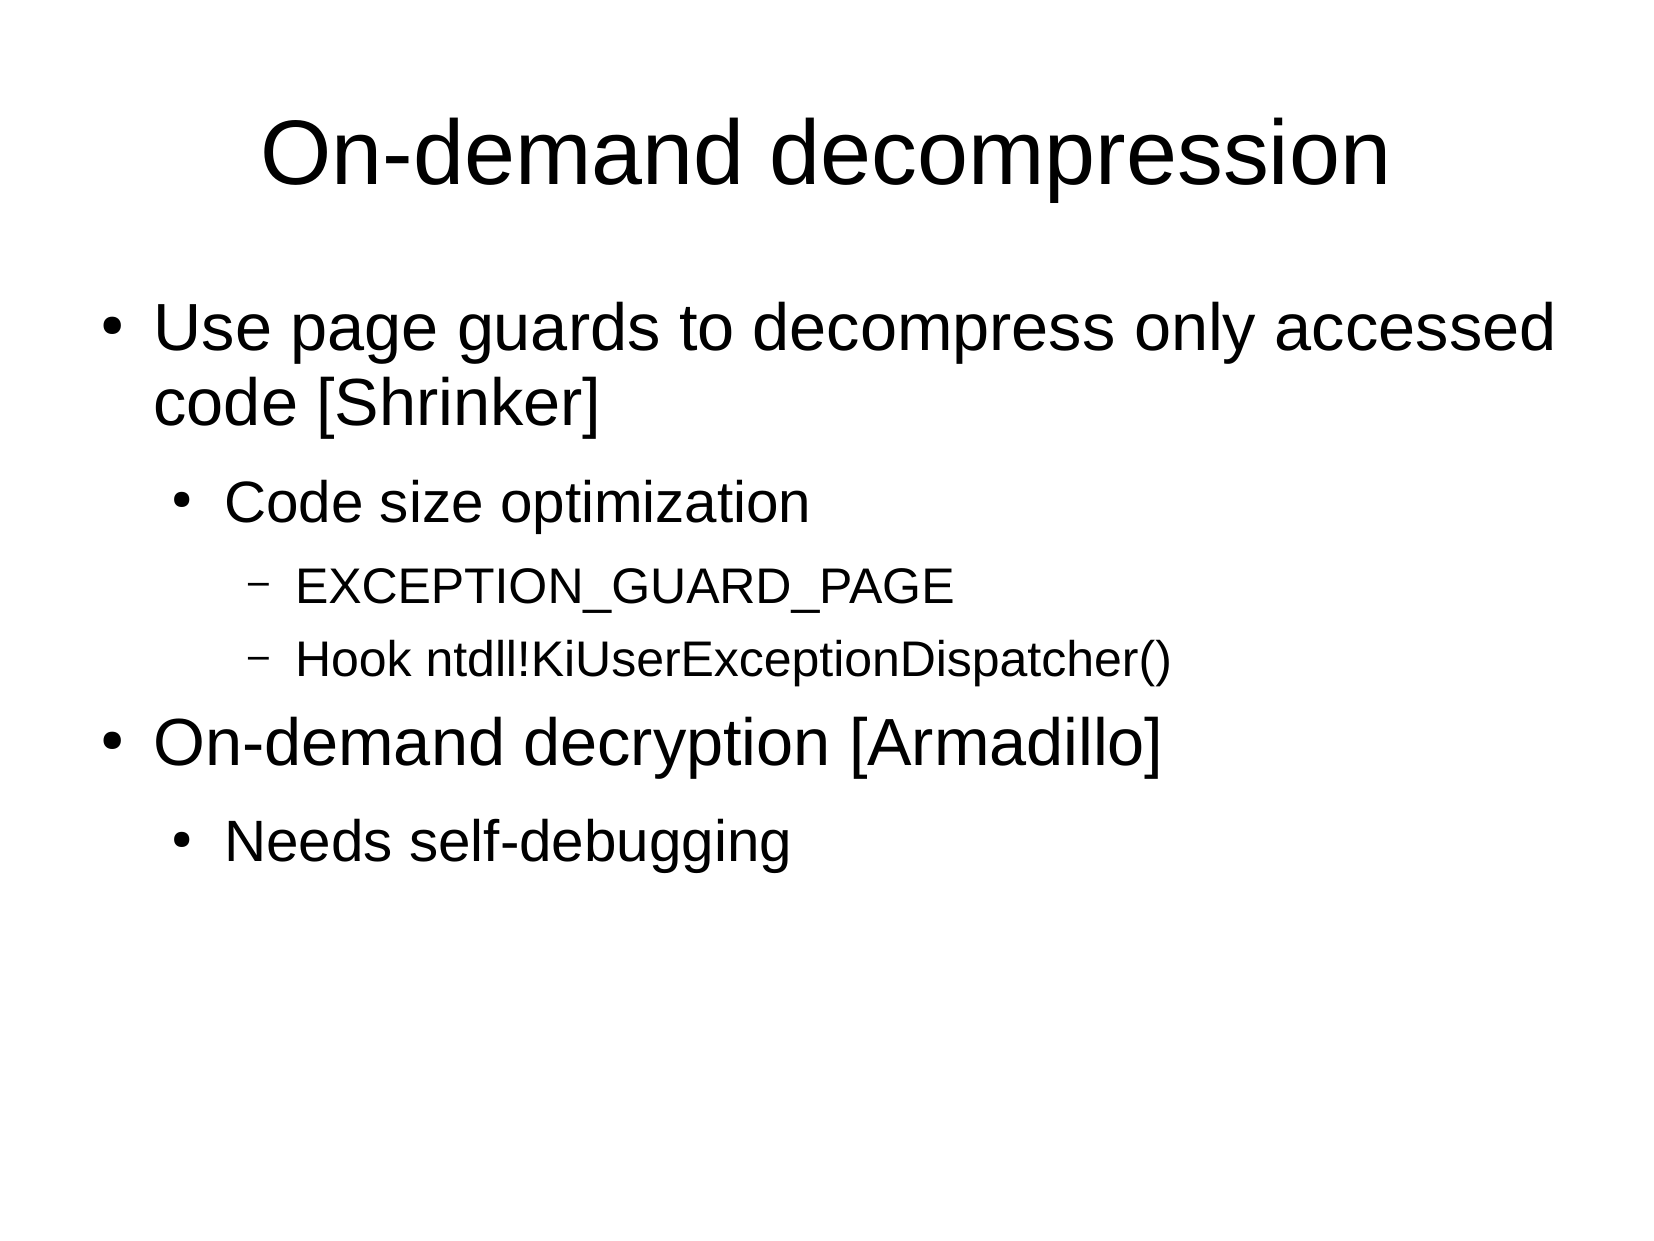

# On-demand decompression
Use page guards to decompress only accessed code [Shrinker]
Code size optimization
EXCEPTION_GUARD_PAGE
Hook ntdll!KiUserExceptionDispatcher()
On-demand decryption [Armadillo]
Needs self-debugging